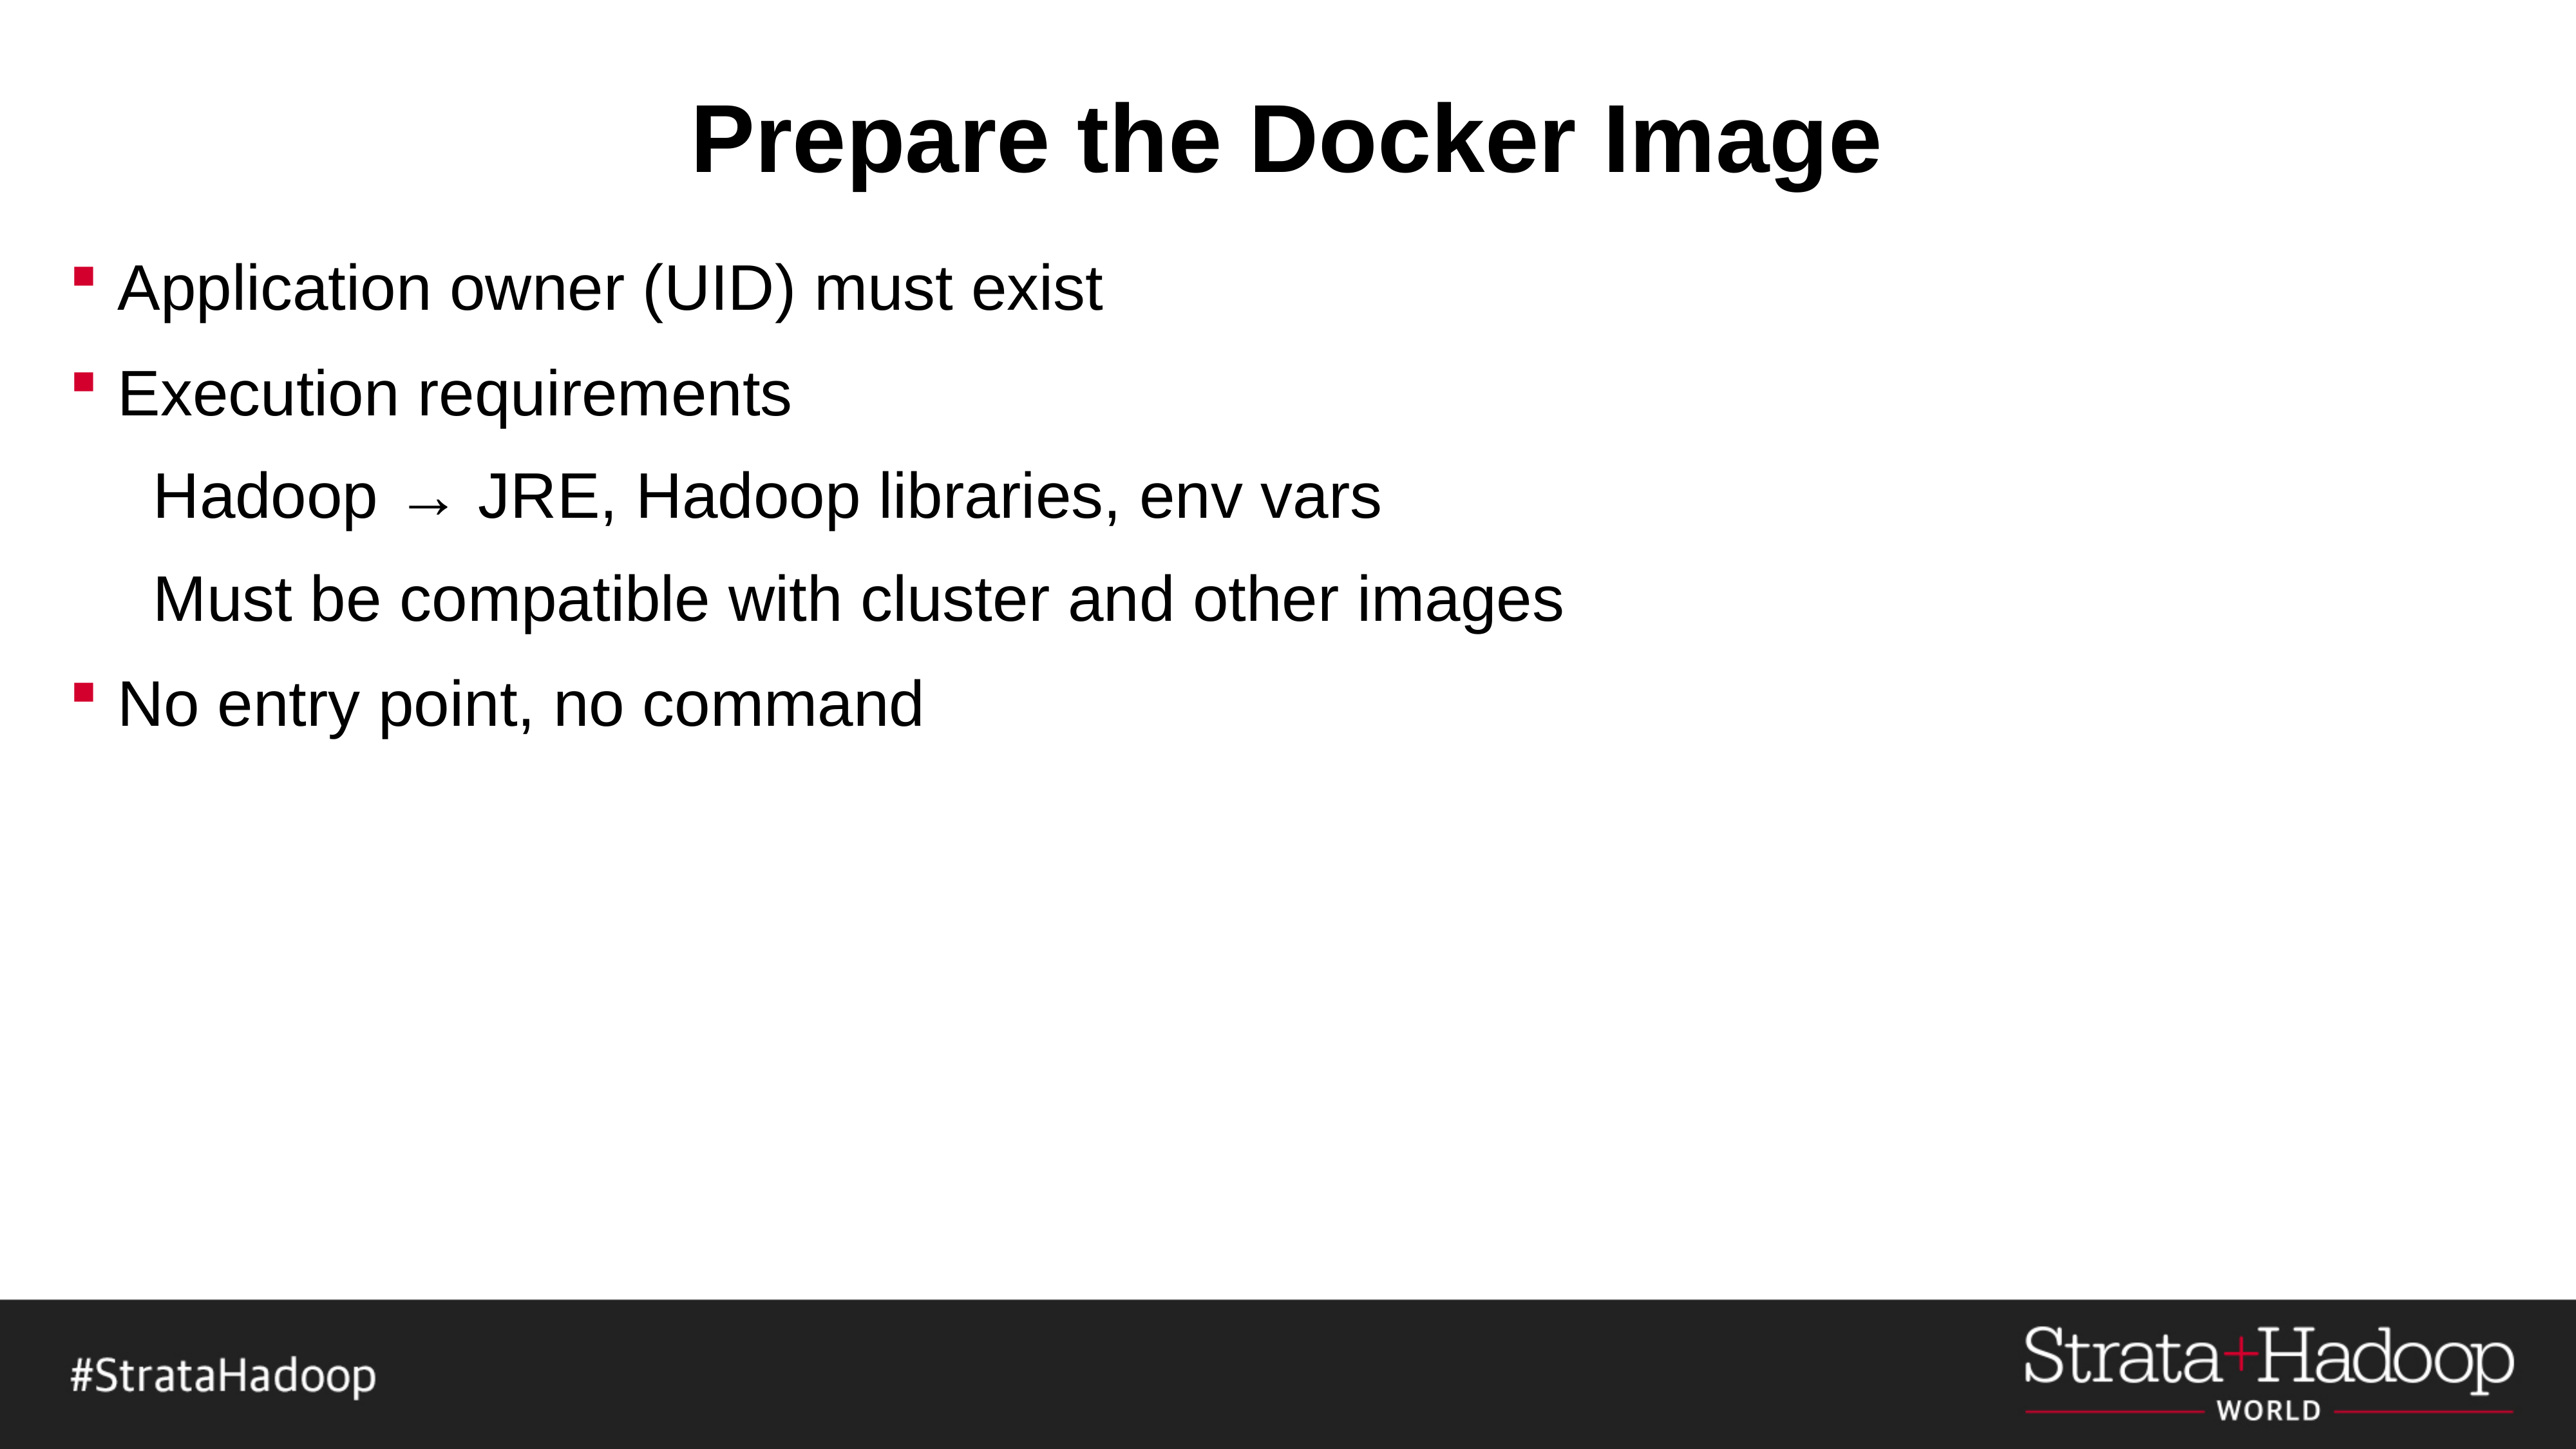

# Prepare the Docker Image
Application owner (UID) must exist
Execution requirements
Hadoop → JRE, Hadoop libraries, env vars
Must be compatible with cluster and other images
No entry point, no command